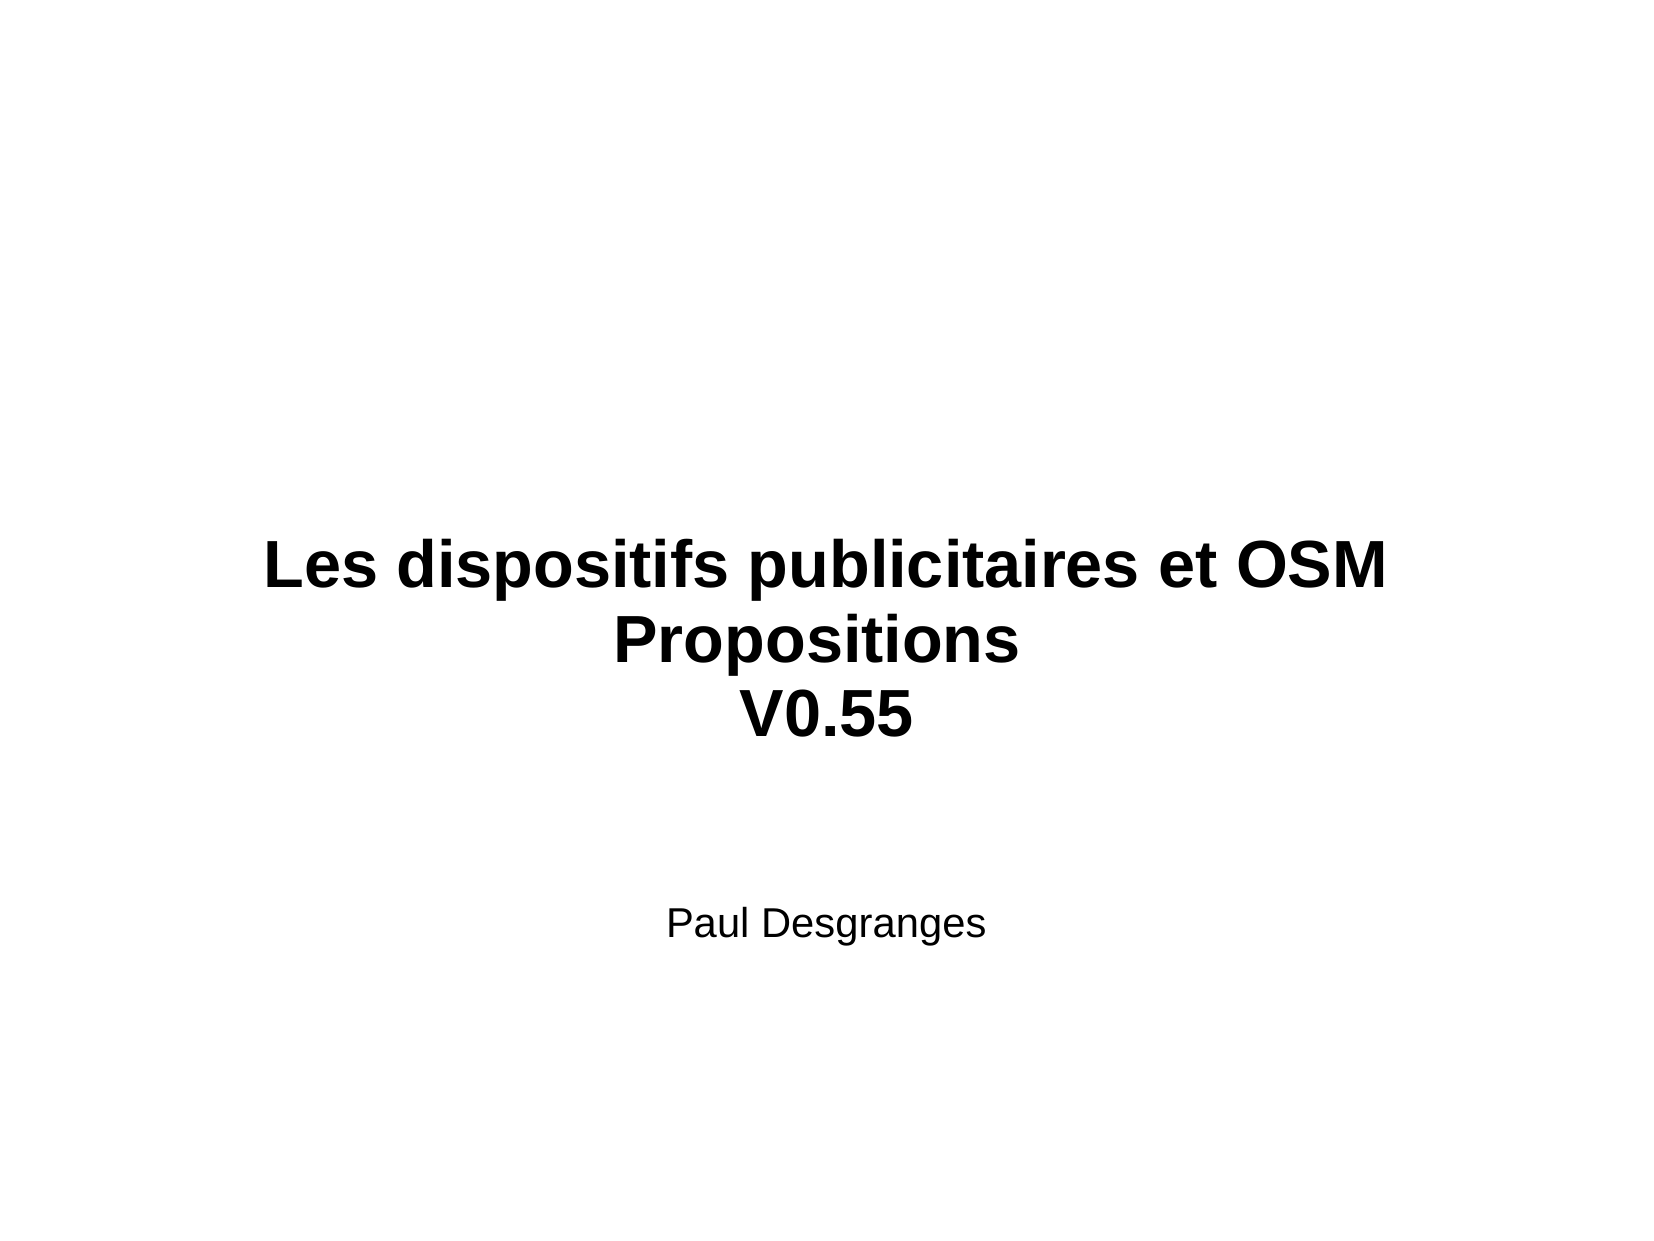

# Les dispositifs publicitaires et OSM
Propositions
V0.55
Paul Desgranges